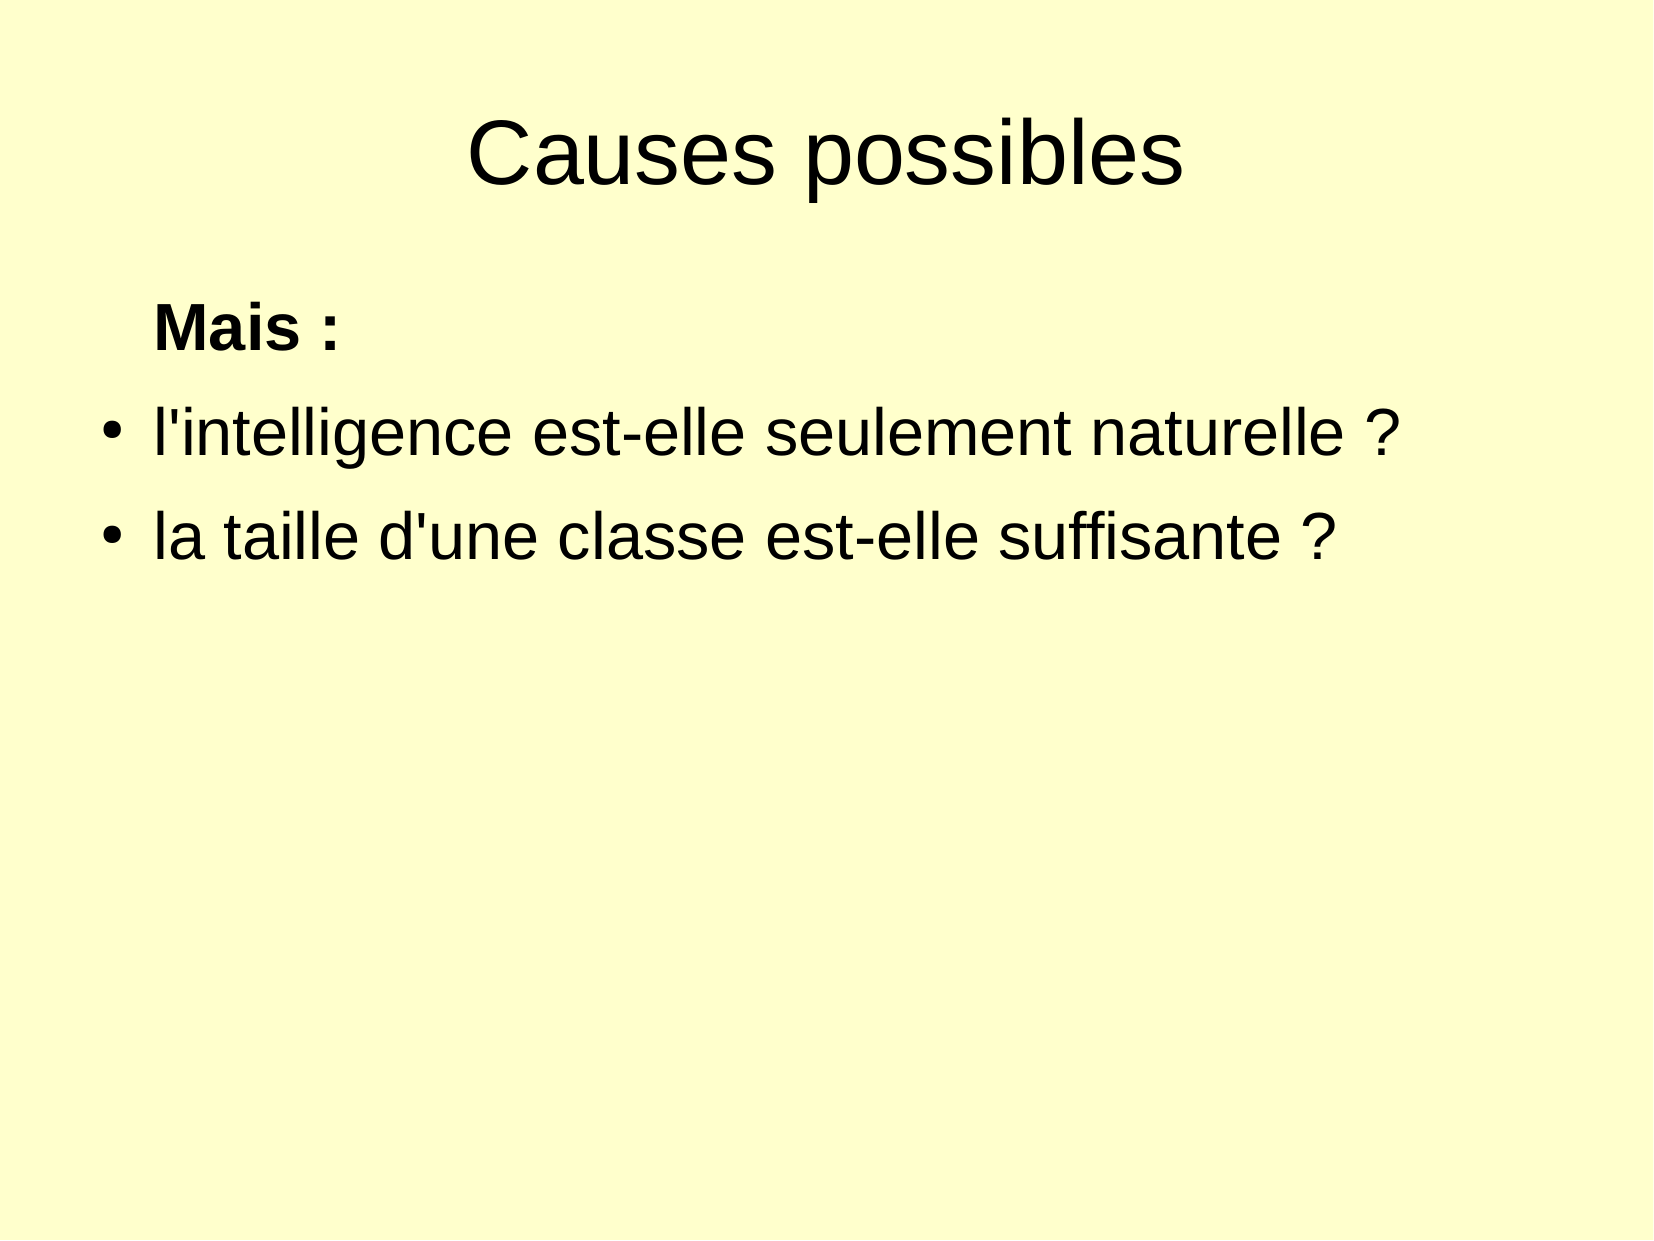

# Causes possibles
Mais :
l'intelligence est-elle seulement naturelle ?
la taille d'une classe est-elle suffisante ?